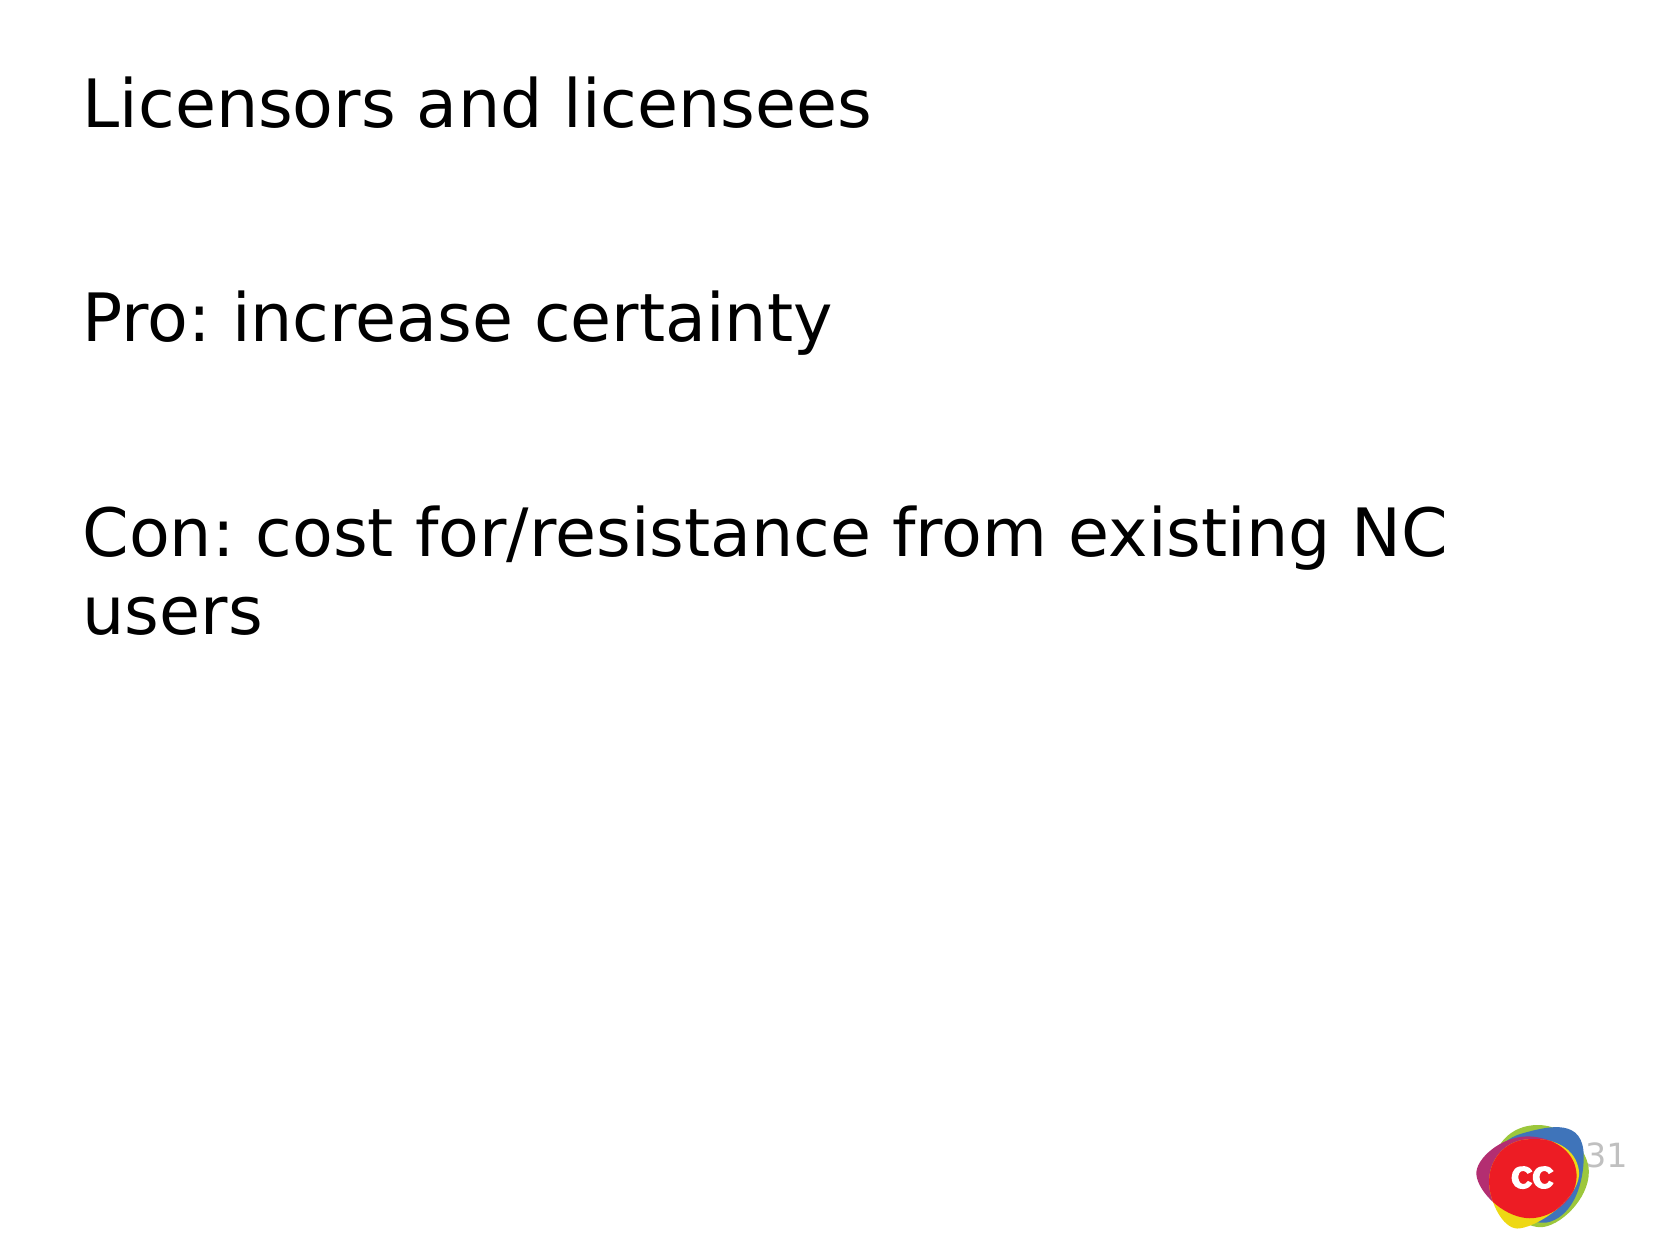

# Licensors and licensees
Pro: increase certainty
Con: cost for/resistance from existing NC users